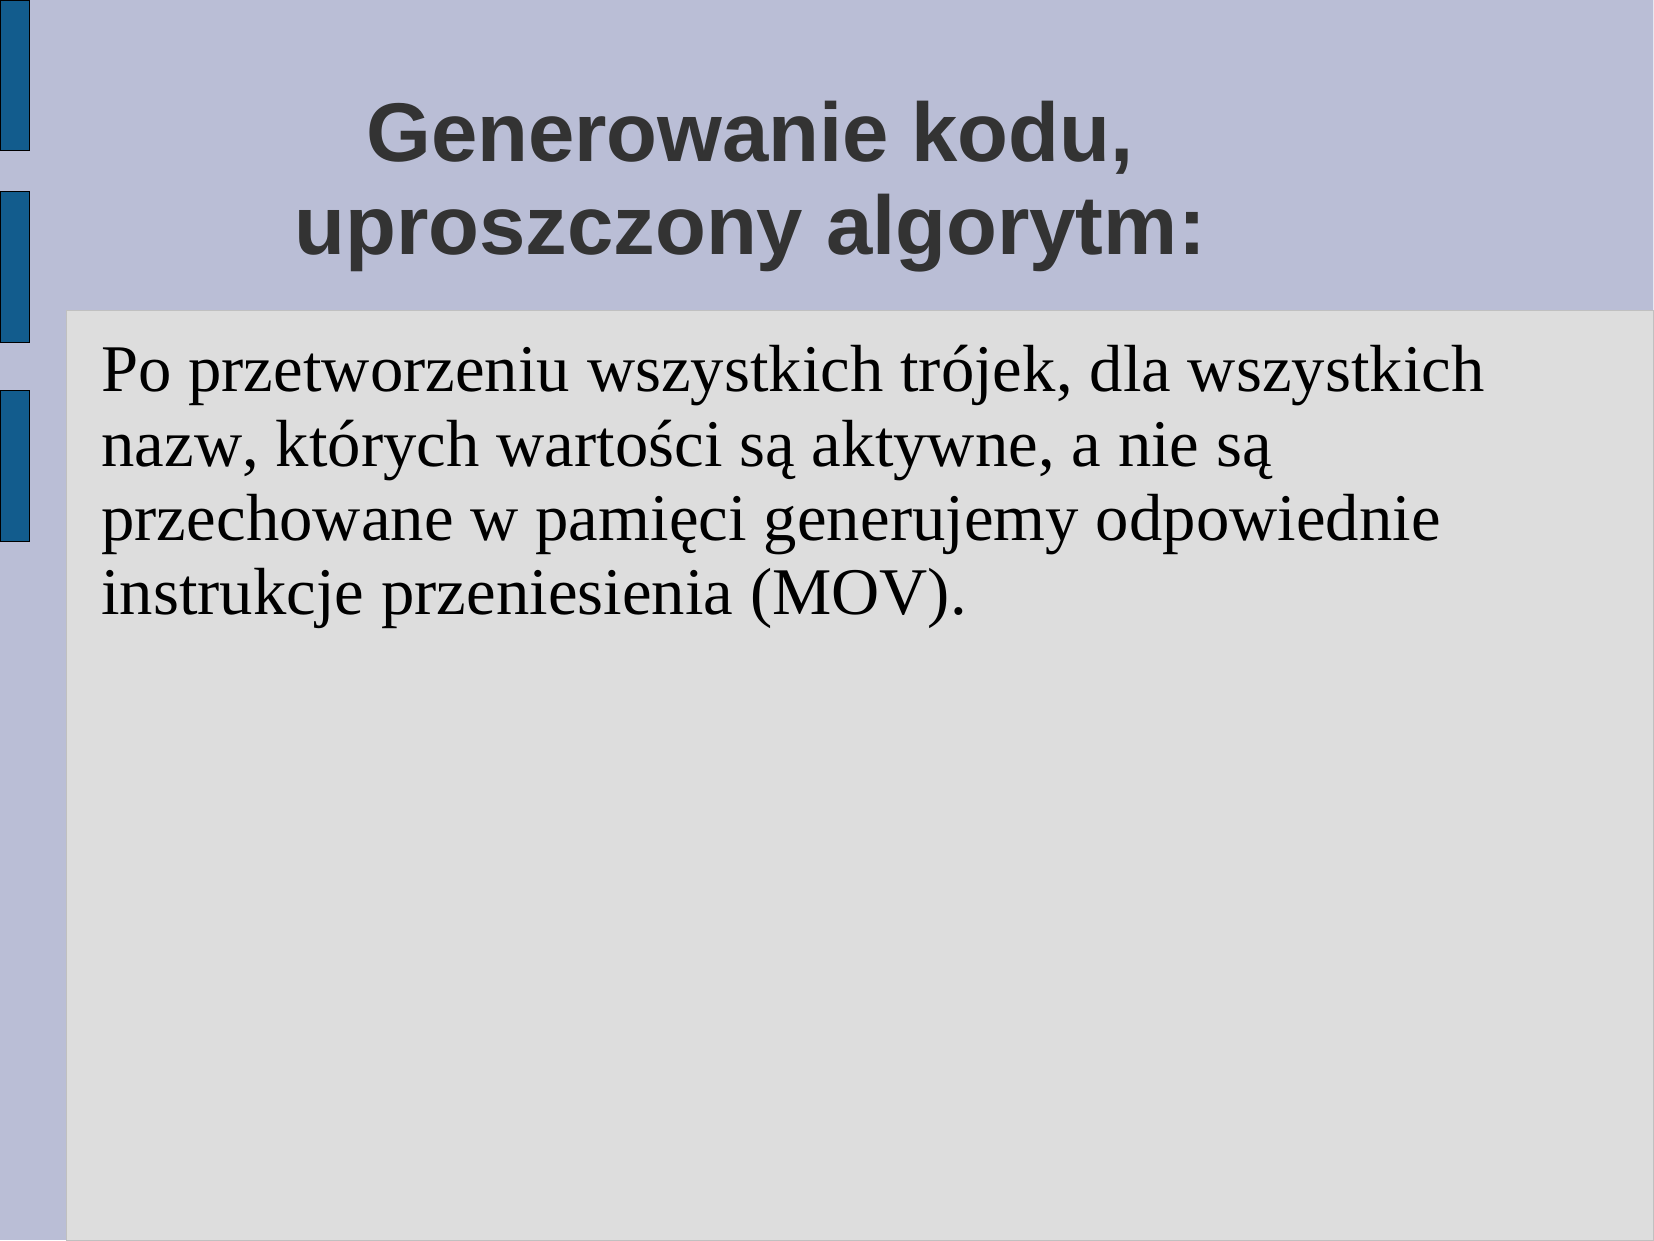

# Generowanie kodu, uproszczony algorytm:
Po przetworzeniu wszystkich trójek, dla wszystkich nazw, których wartości są aktywne, a nie są przechowane w pamięci generujemy odpowiednie instrukcje przeniesienia (MOV).